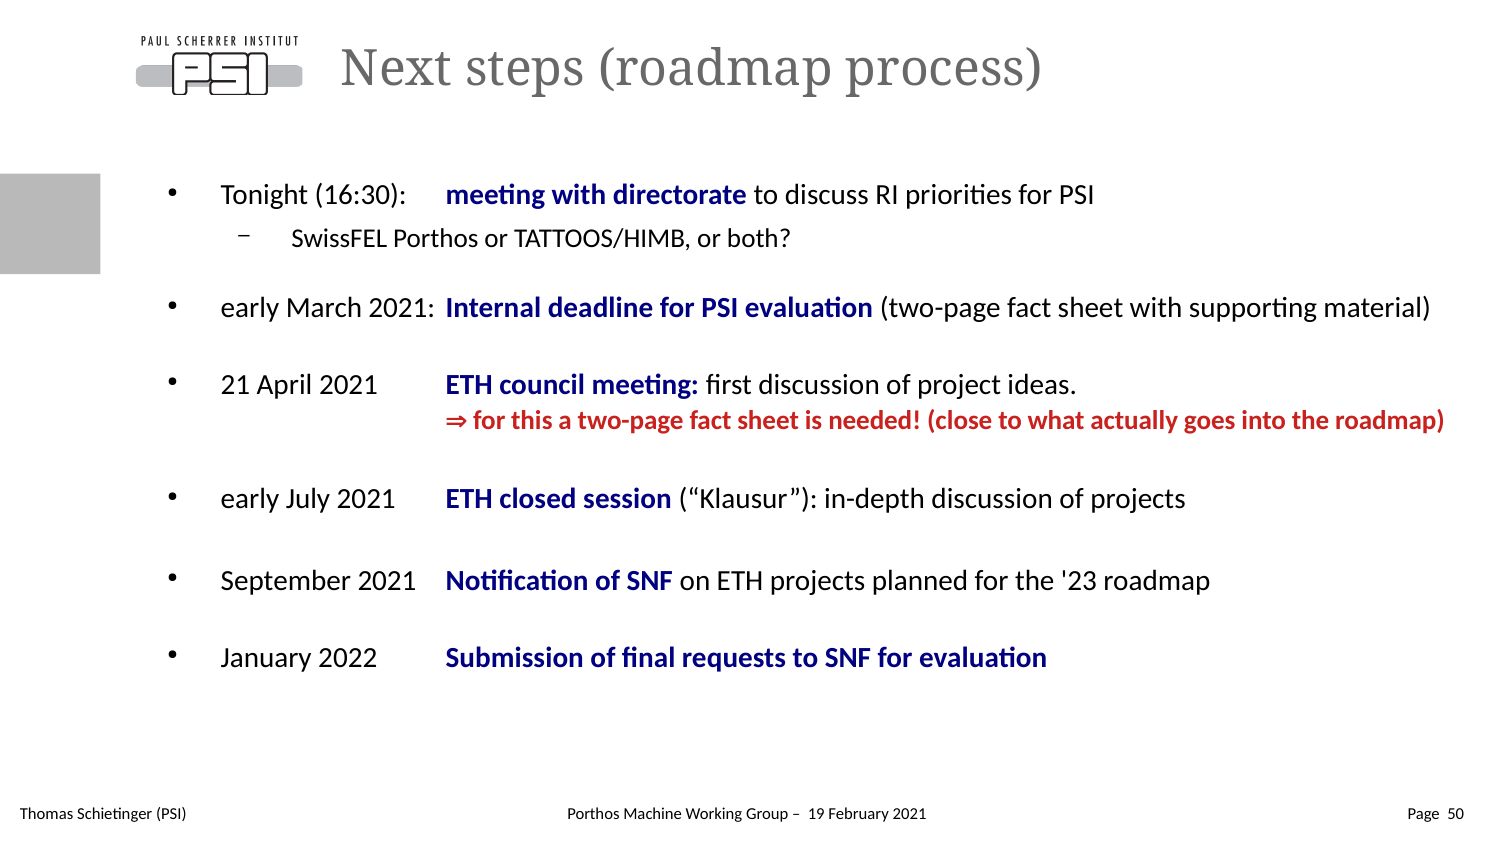

# Next steps (roadmap process)
Tonight (16:30): 	meeting with directorate to discuss RI priorities for PSI
SwissFEL Porthos or TATTOOS/HIMB, or both?
early March 2021:	Internal deadline for PSI evaluation (two-page fact sheet with supporting material)
21 April 2021	ETH council meeting: first discussion of project ideas.
			⇒ for this a two-page fact sheet is needed! (close to what actually goes into the roadmap)
early July 2021	ETH closed session (“Klausur”): in-depth discussion of projects
September 2021	Notification of SNF on ETH projects planned for the '23 roadmap
January 2022	Submission of final requests to SNF for evaluation